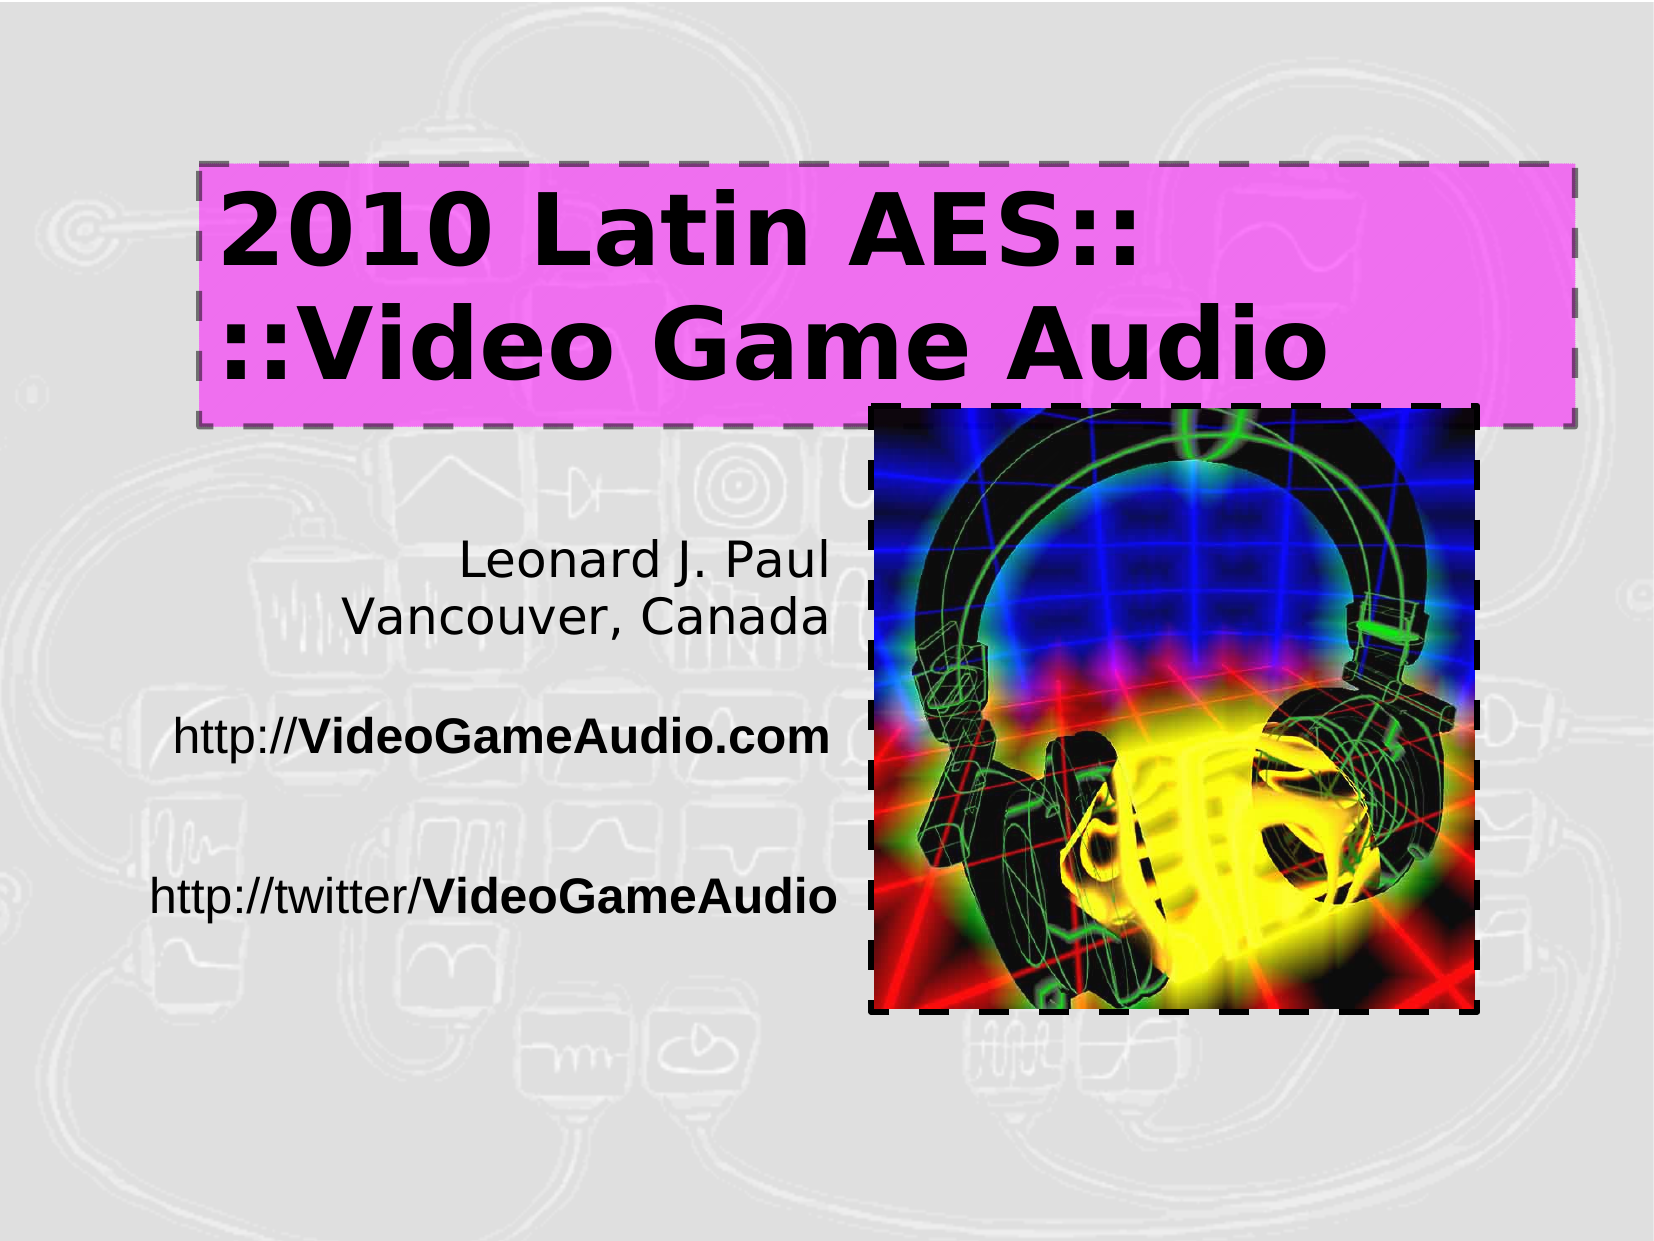

2010 Latin AES::
::Video Game Audio
Leonard J. Paul
Vancouver, Canada
http://VideoGameAudio.com
http://twitter/VideoGameAudio